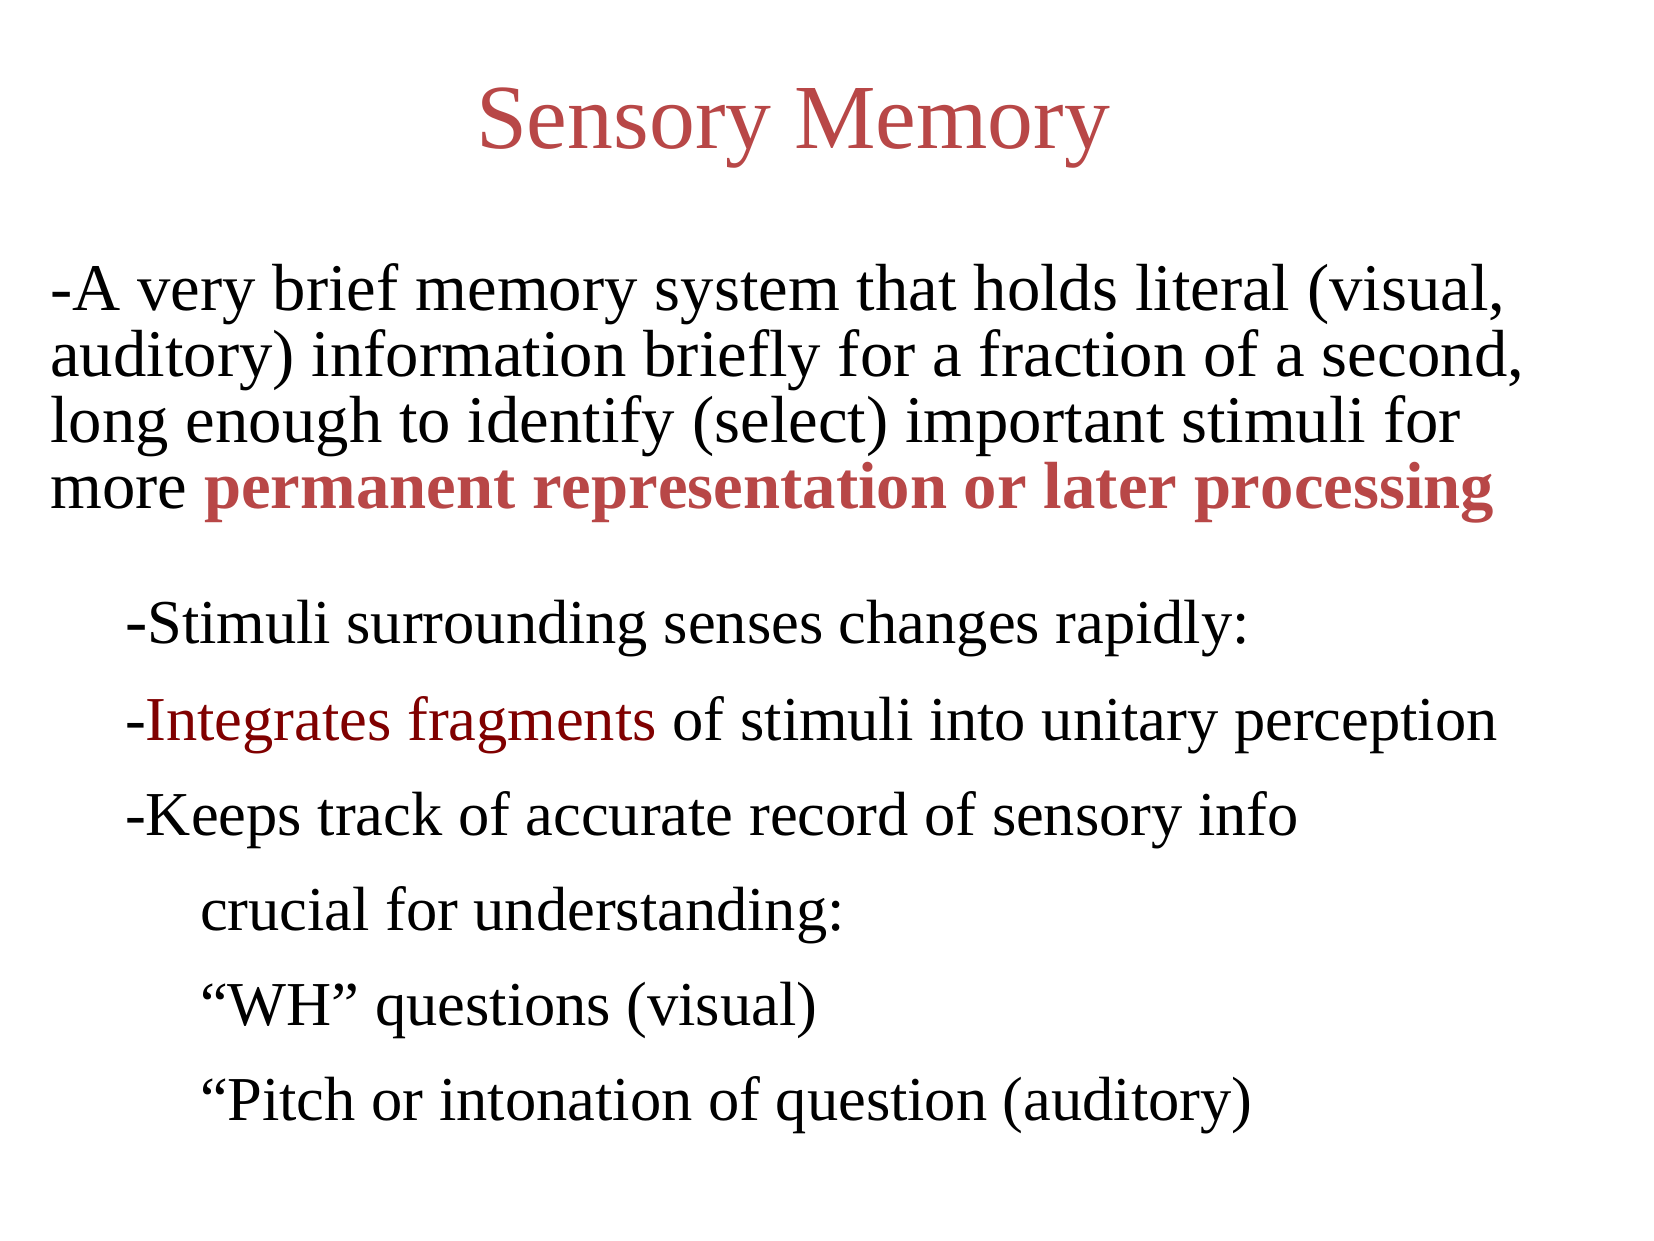

# Sensory Memory
-A very brief memory system that holds literal (visual, auditory) information briefly for a fraction of a second, long enough to identify (select) important stimuli for more permanent representation or later processing
		-Stimuli surrounding senses changes rapidly:
		-Integrates fragments of stimuli into unitary perception
		-Keeps track of accurate record of sensory info
		crucial for understanding:
		“WH” questions (visual)
		“Pitch or intonation of question (auditory)